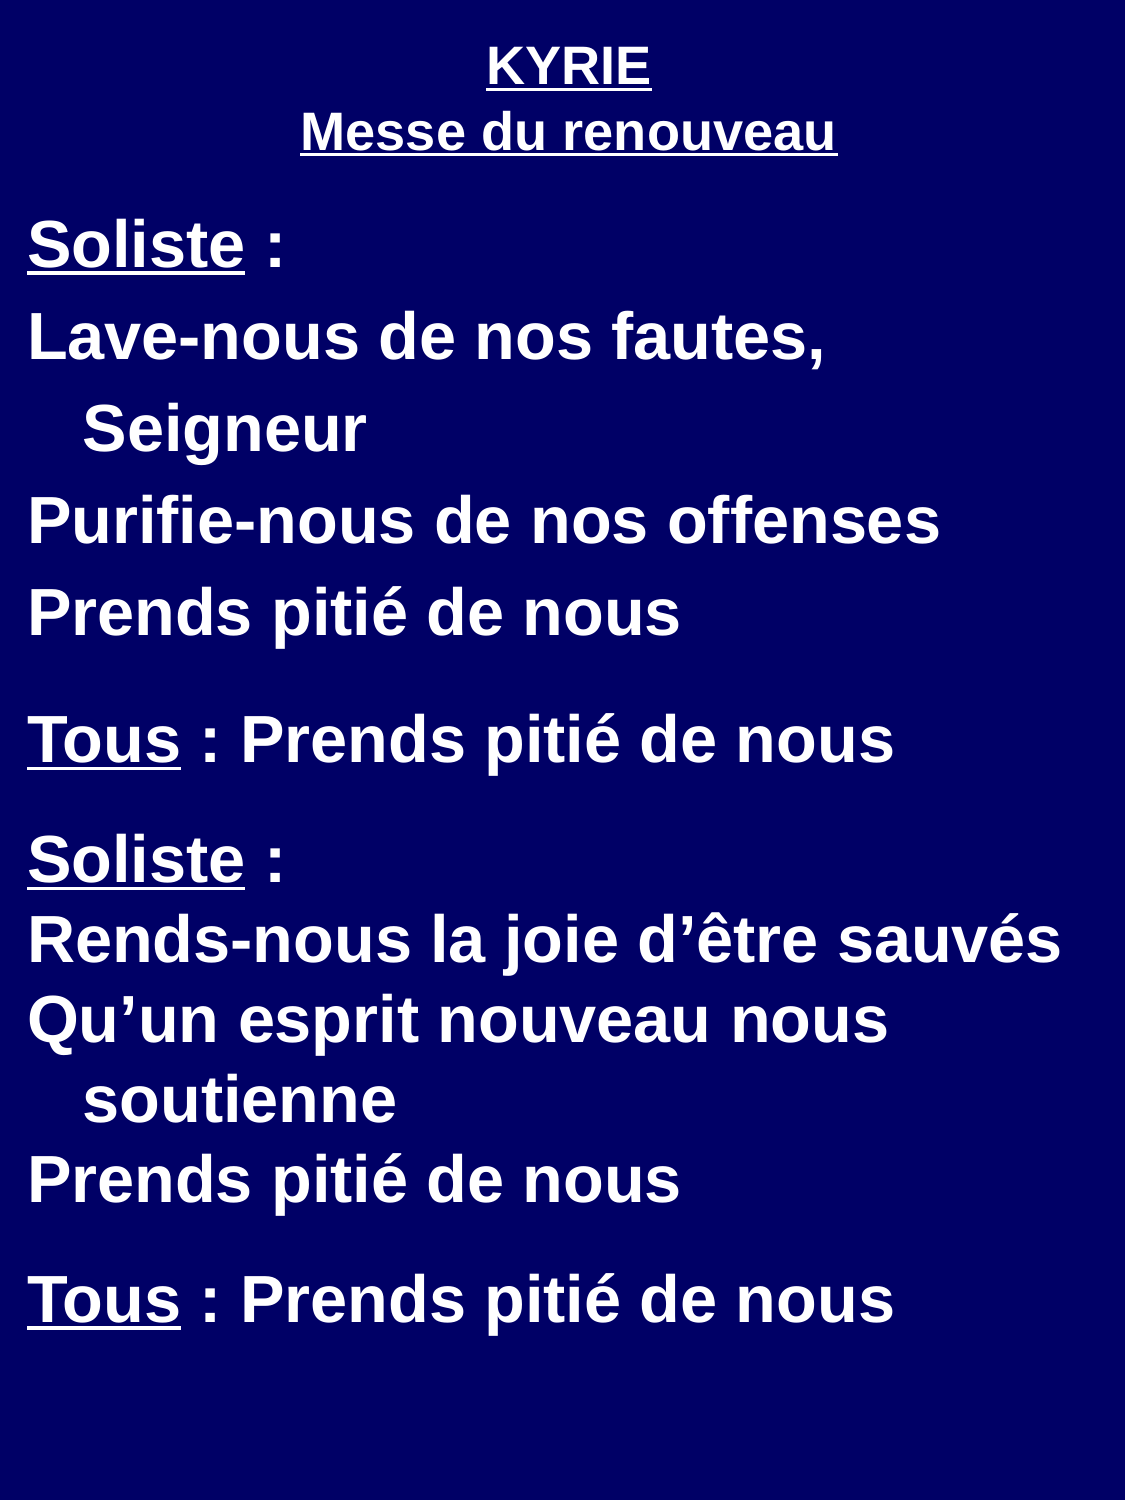

KYRIE
Messe du renouveau
Soliste :
Lave-nous de nos fautes, Seigneur
Purifie-nous de nos offenses
Prends pitié de nous
Tous : Prends pitié de nous
Soliste :
Rends-nous la joie d’être sauvés
Qu’un esprit nouveau nous soutienne
Prends pitié de nous
Tous : Prends pitié de nous